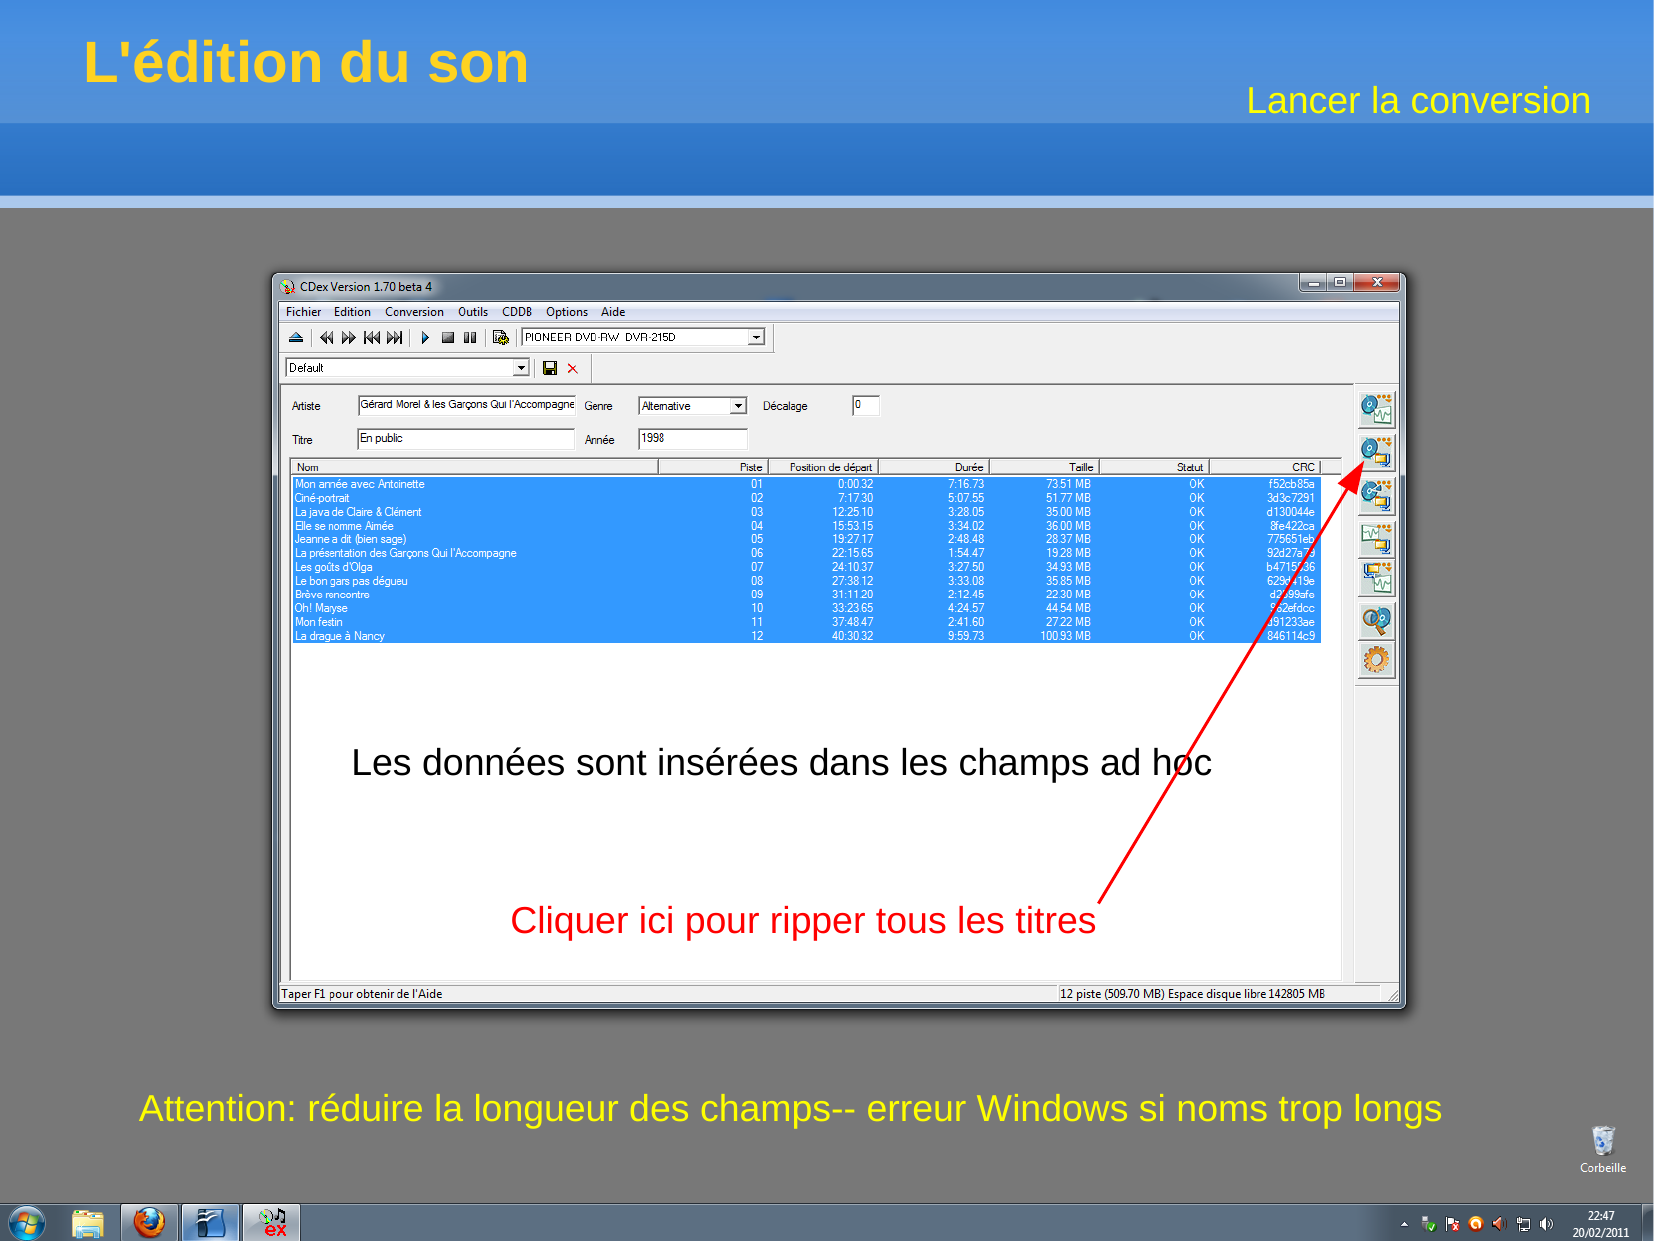

L'édition du son
 Lancer la conversion
#
Les données sont insérées dans les champs ad hoc
Cliquer ici pour ripper tous les titres
Attention: réduire la longueur des champs-- erreur Windows si noms trop longs